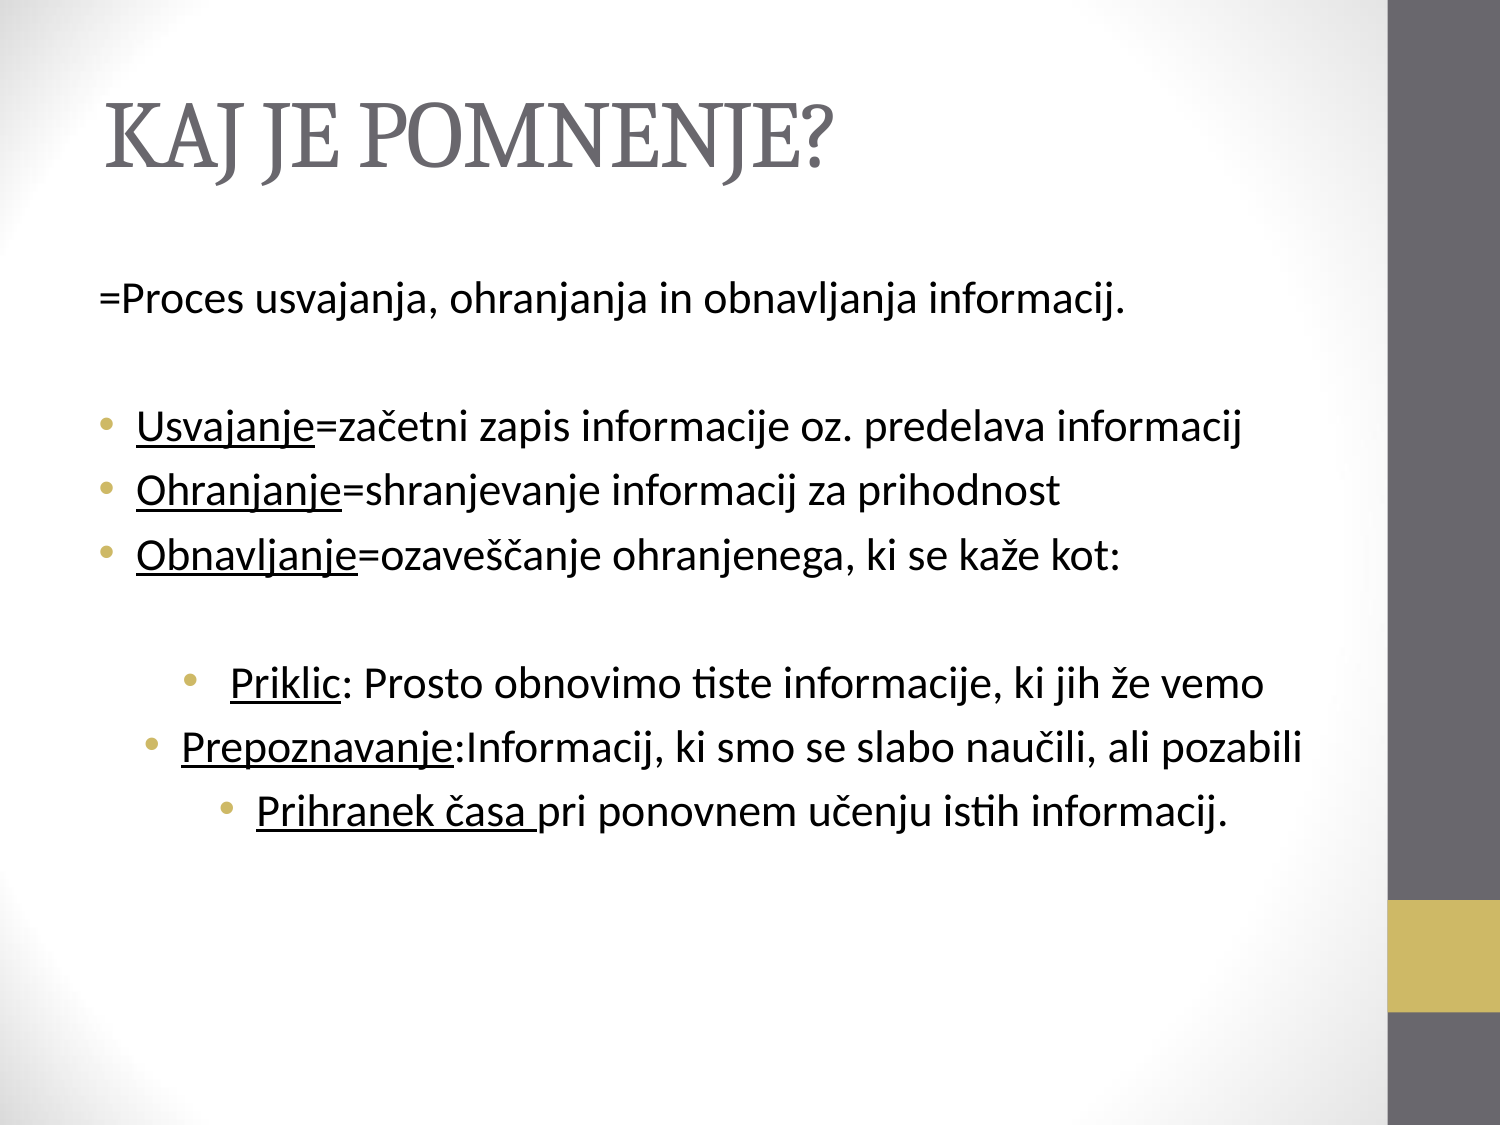

# KAJ JE POMNENJE?
=Proces usvajanja, ohranjanja in obnavljanja informacij.
Usvajanje=začetni zapis informacije oz. predelava informacij
Ohranjanje=shranjevanje informacij za prihodnost
Obnavljanje=ozaveščanje ohranjenega, ki se kaže kot:
 Priklic: Prosto obnovimo tiste informacije, ki jih že vemo
Prepoznavanje:Informacij, ki smo se slabo naučili, ali pozabili
Prihranek časa pri ponovnem učenju istih informacij.